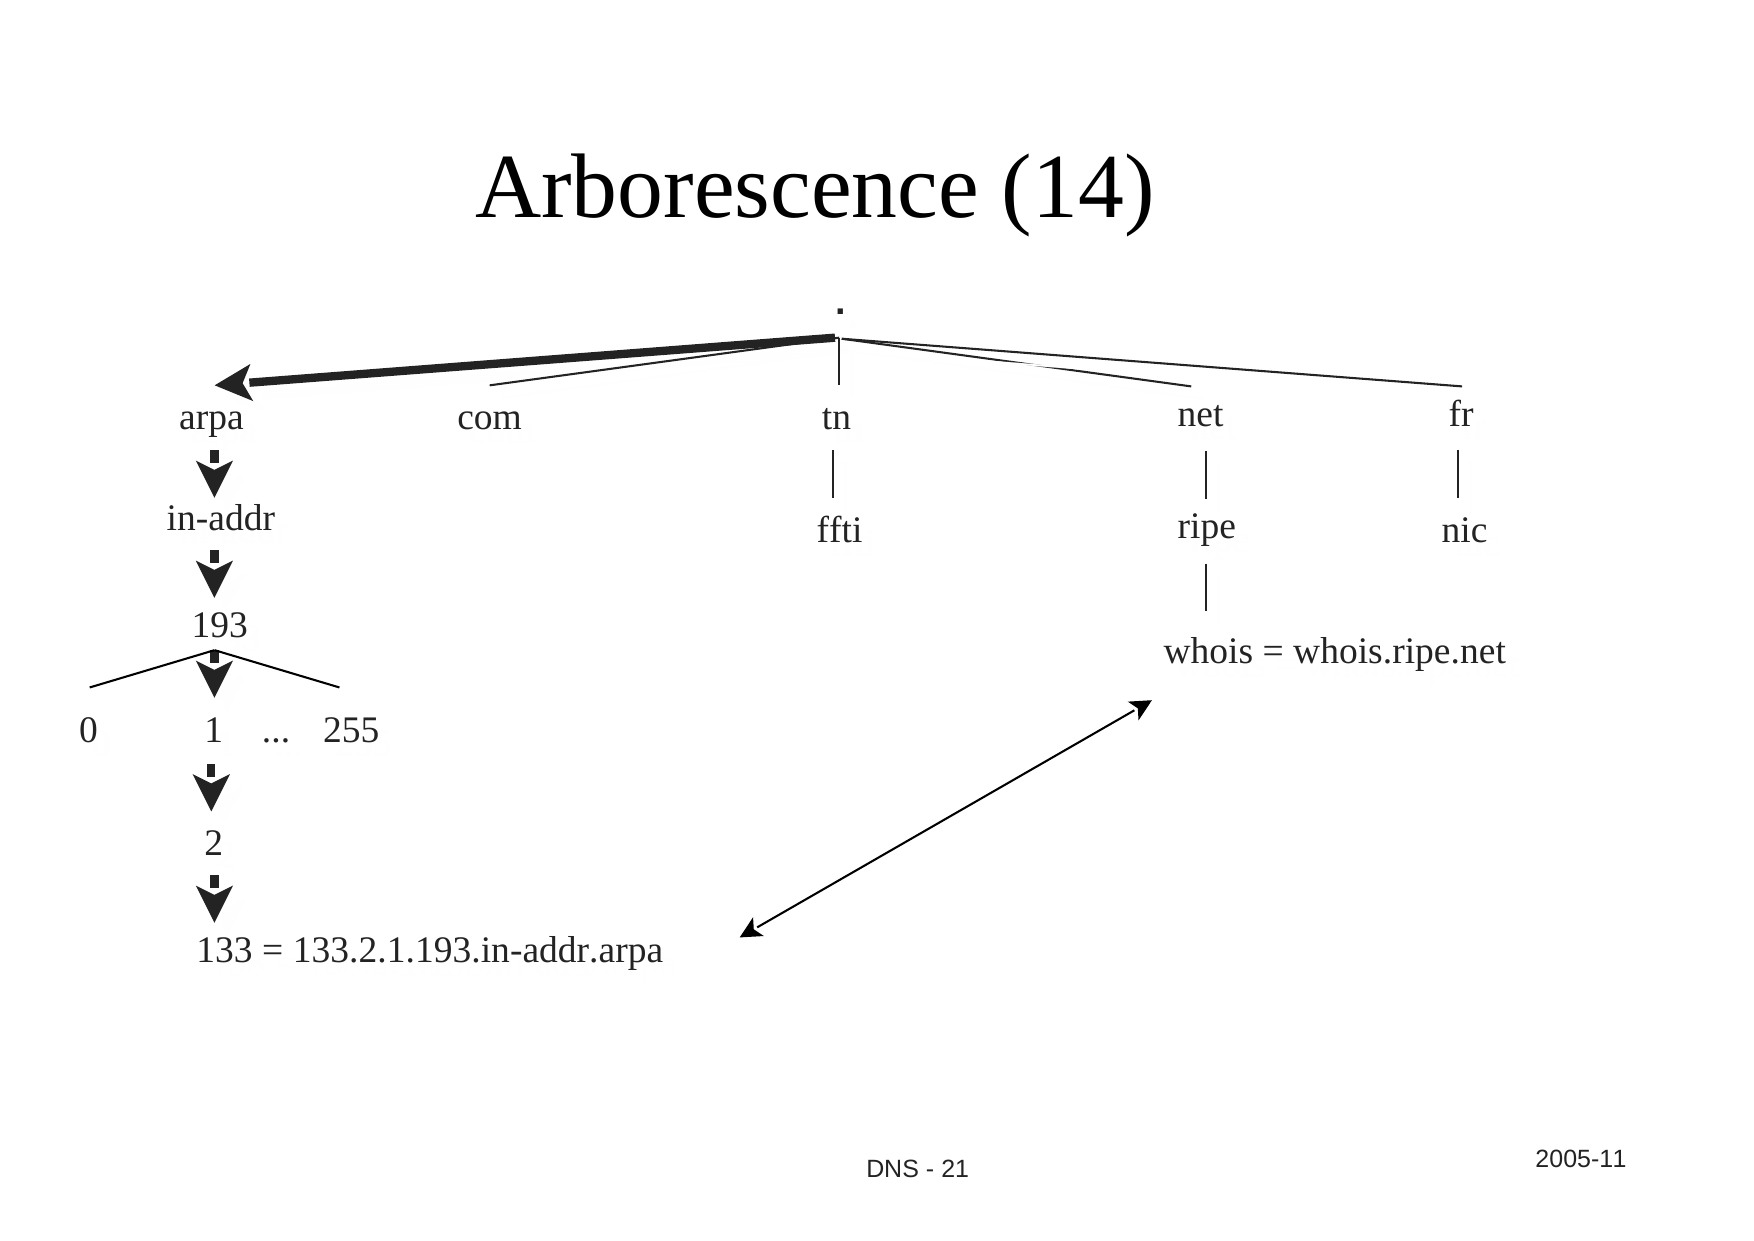

# Arborescence (14)
.
net
fr
arpa
com
tn
ffti
nic
ripe
in-addr
193
whois = whois.ripe.net
0
1
...
255
2
133 = 133.2.1.193.in-addr.arpa